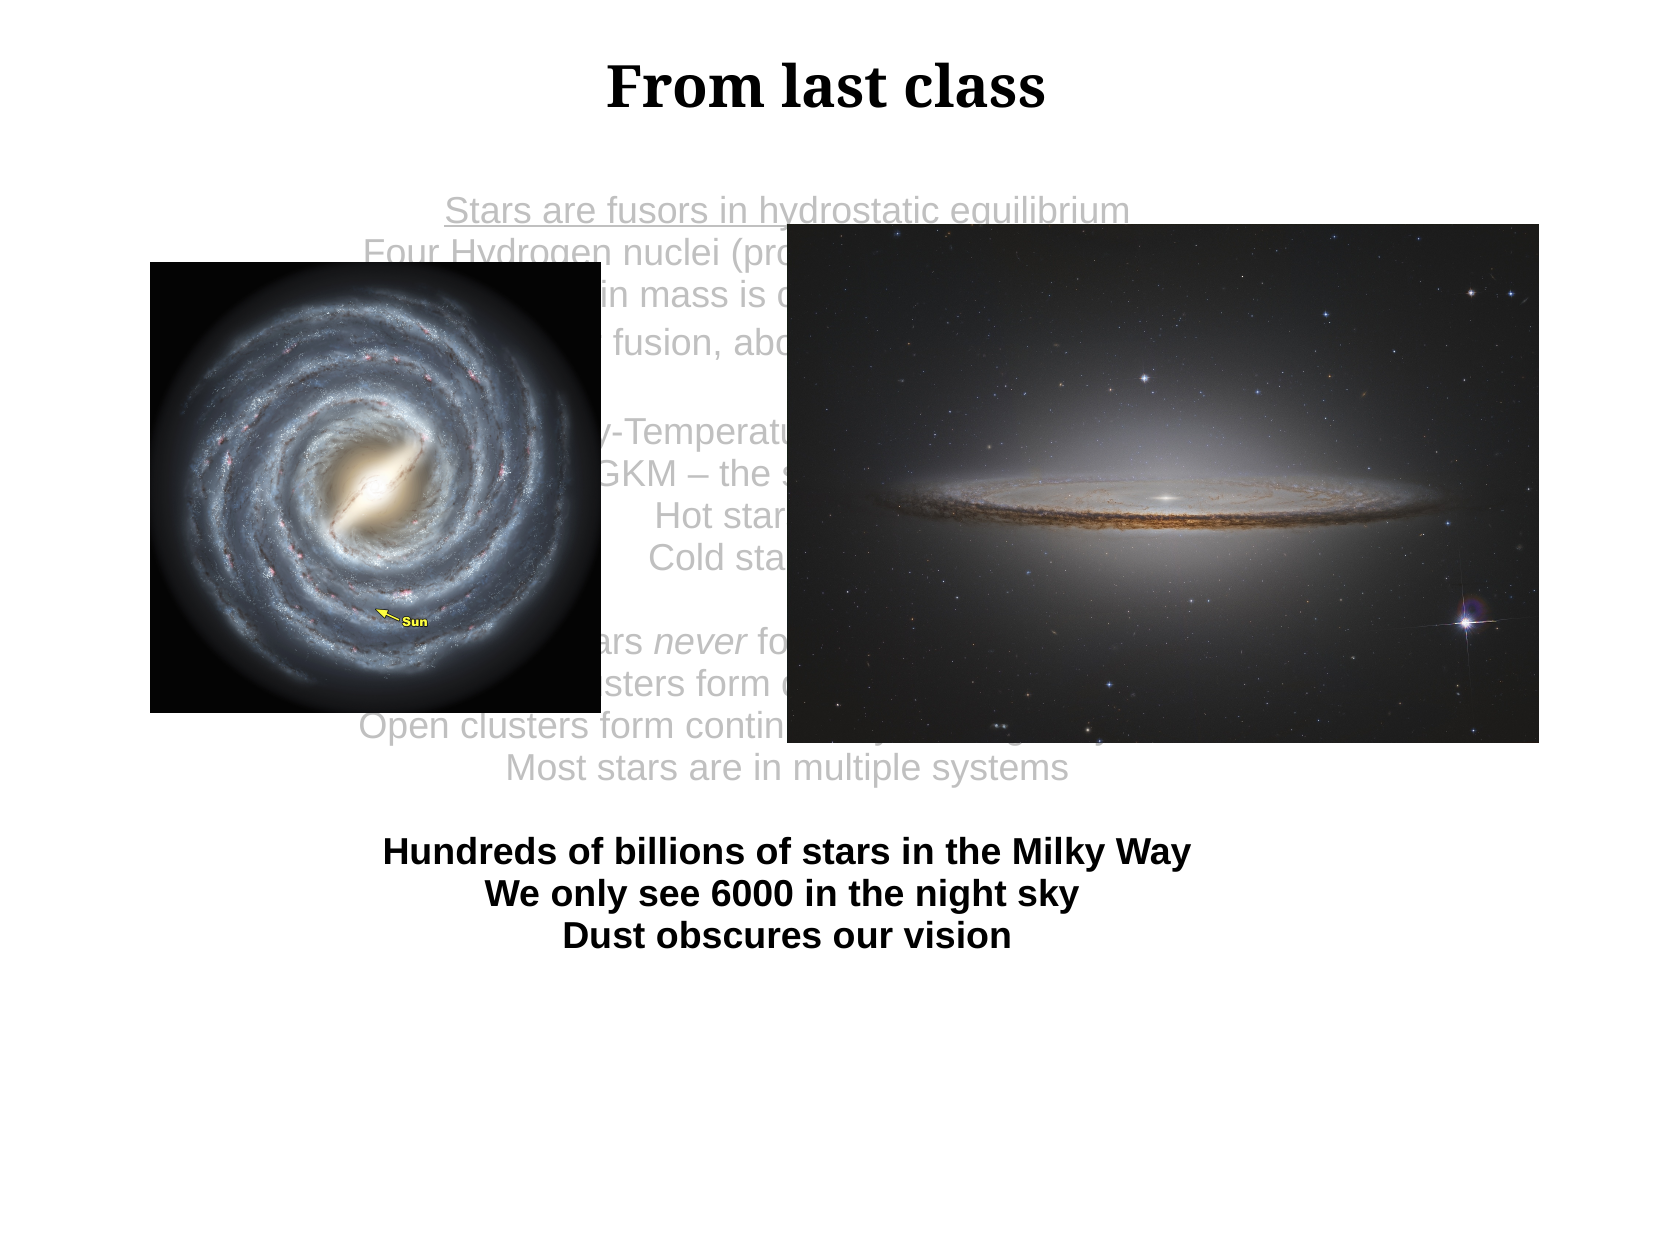

From last class
Stars are fusors in hydrostatic equilibrium
Four Hydrogen nuclei (protons) -> Helium nucleus.
Difference in mass is converted into energy.
Below 0.08 M⊙, no nuclear fusion, above 120 M⊙, no hydrostatic equilibrium
HR Diagram (Luminosity-Temperature) is a powerful tool to study stars
OBAFGKM – the spectral sequence
Hot stars – Blue
Cold stars – Red
Stars never form in isolation
Globular clusters form during galaxy formation
Open clusters form continuously in the galaxy's disk
Most stars are in multiple systems
Hundreds of billions of stars in the Milky Way
We only see 6000 in the night sky
Dust obscures our vision